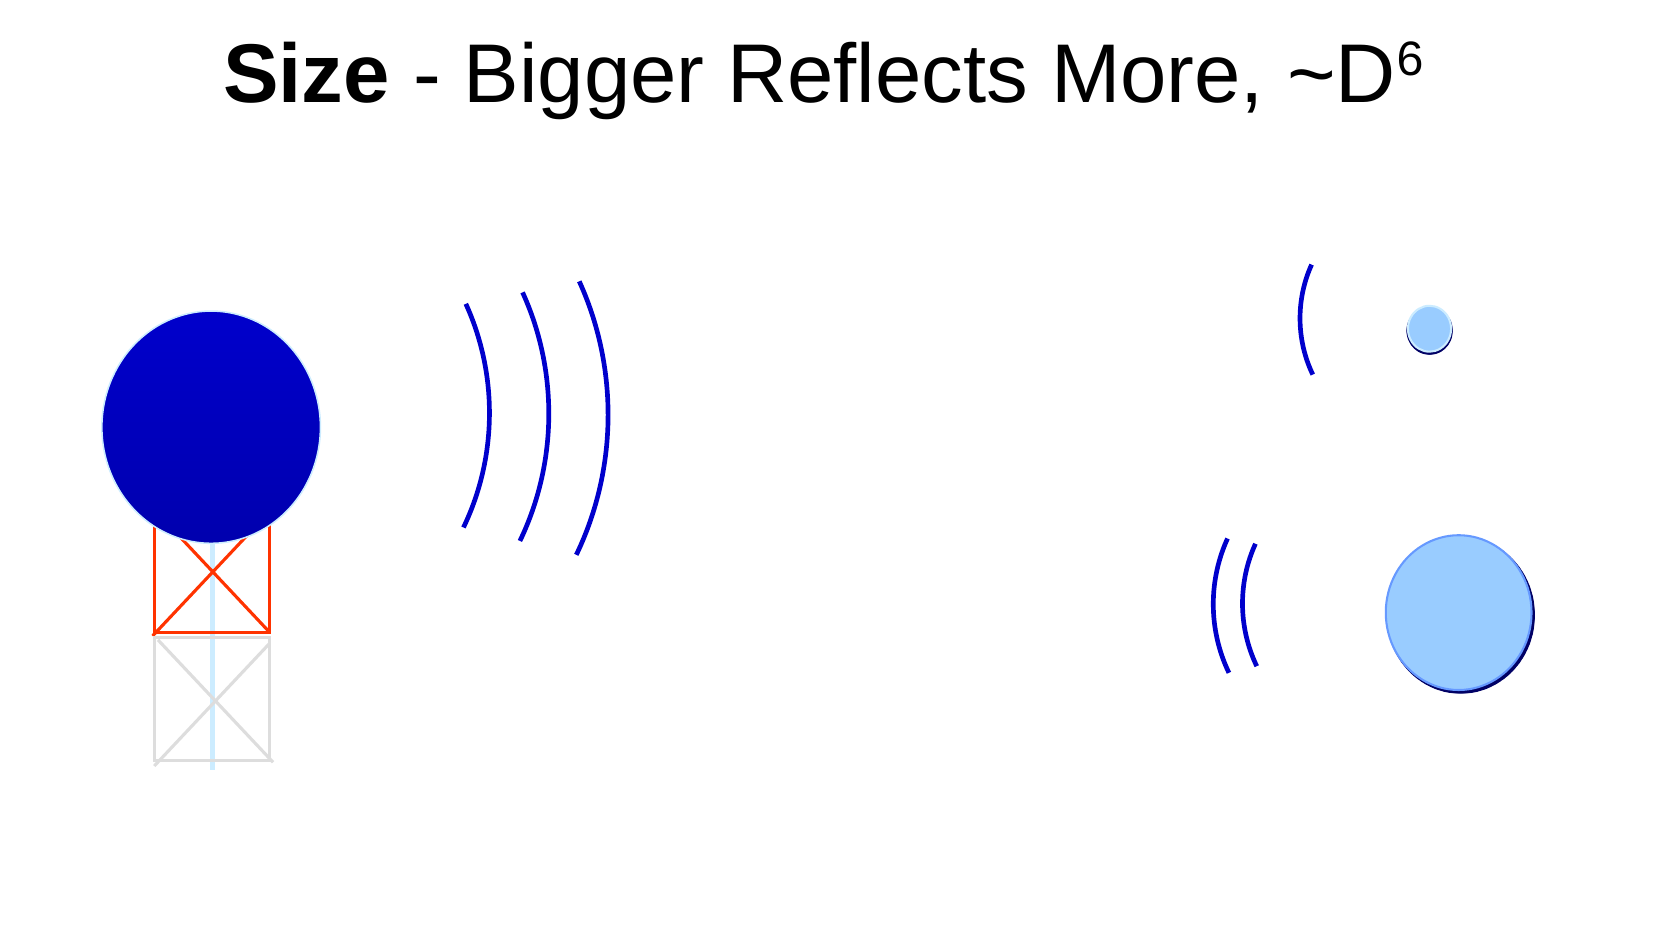

# Size - Bigger Reflects More, ~D6